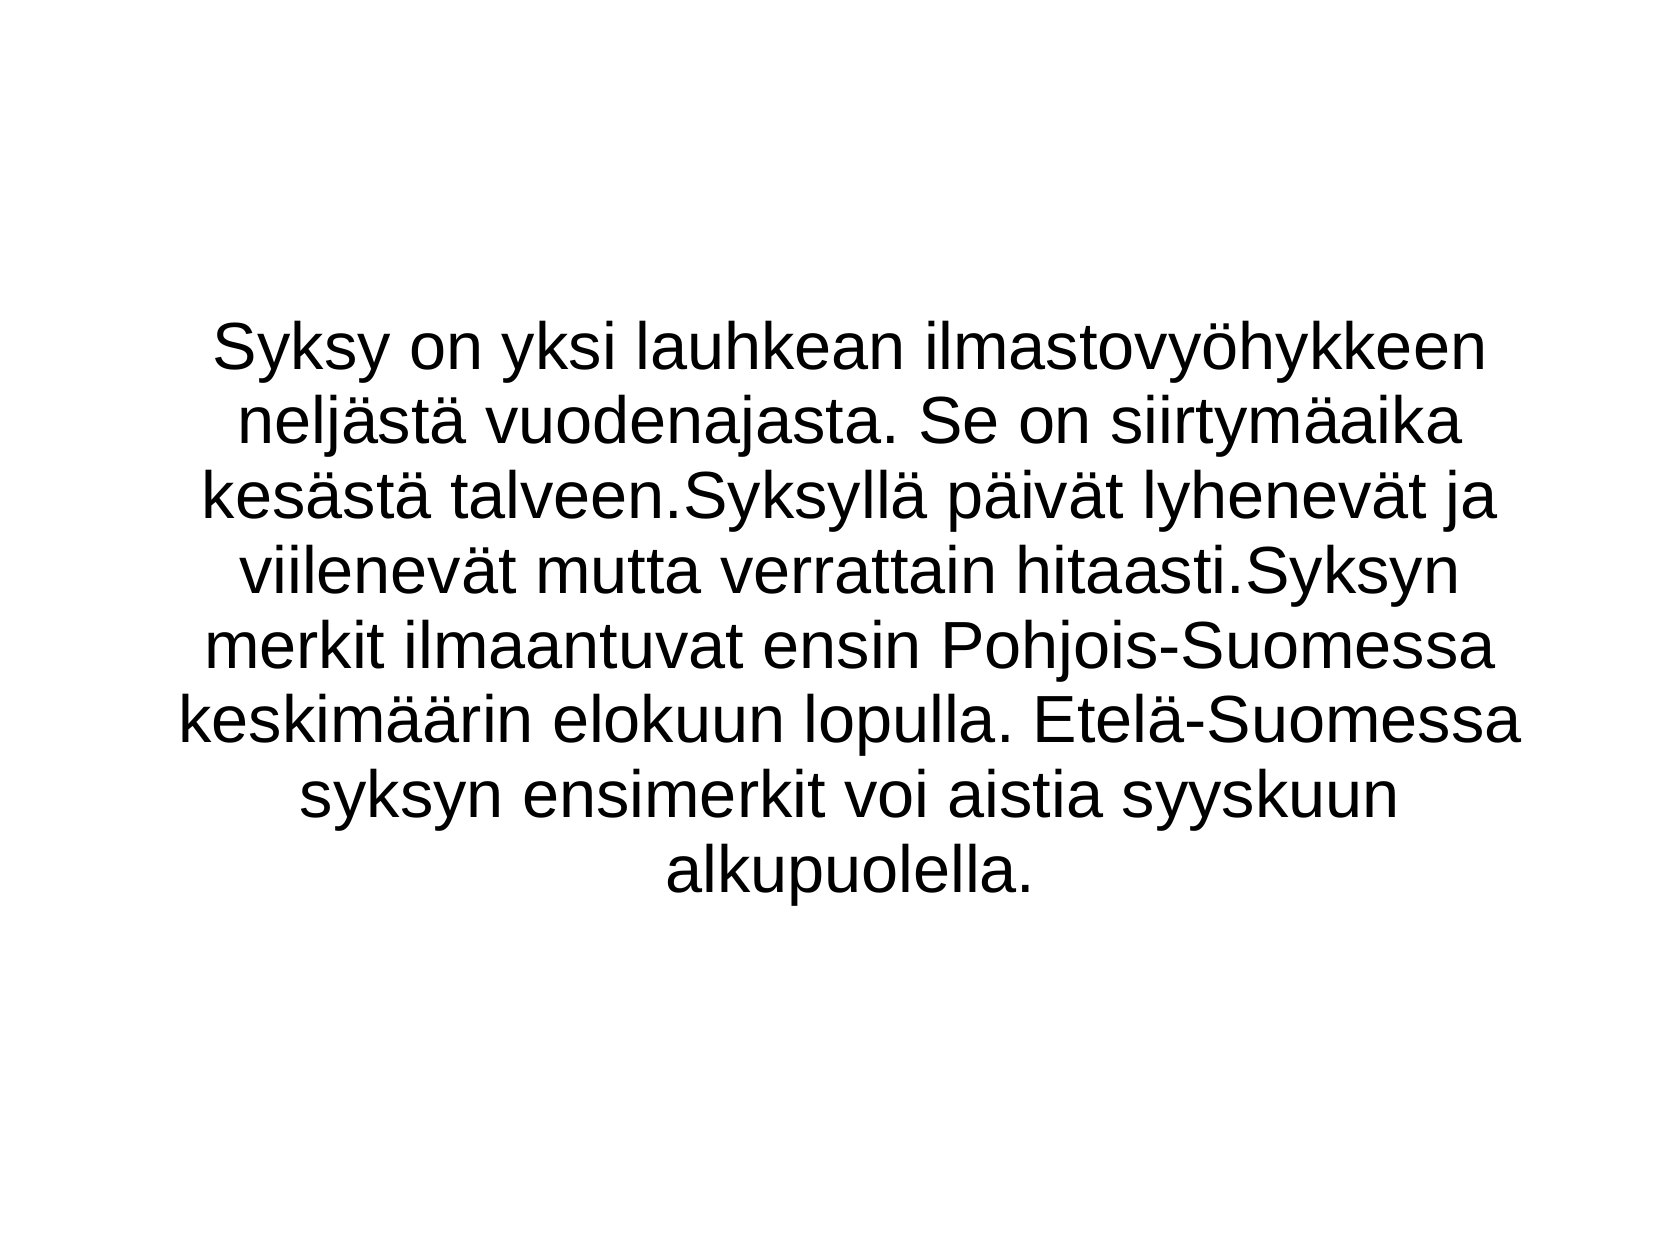

# Syksy on yksi lauhkean ilmastovyöhykkeen neljästä vuodenajasta. Se on siirtymäaika kesästä talveen.Syksyllä päivät lyhenevät ja viilenevät mutta verrattain hitaasti.Syksyn merkit ilmaantuvat ensin Pohjois-Suomessa keskimäärin elokuun lopulla. Etelä-Suomessa syksyn ensimerkit voi aistia syyskuun alkupuolella.